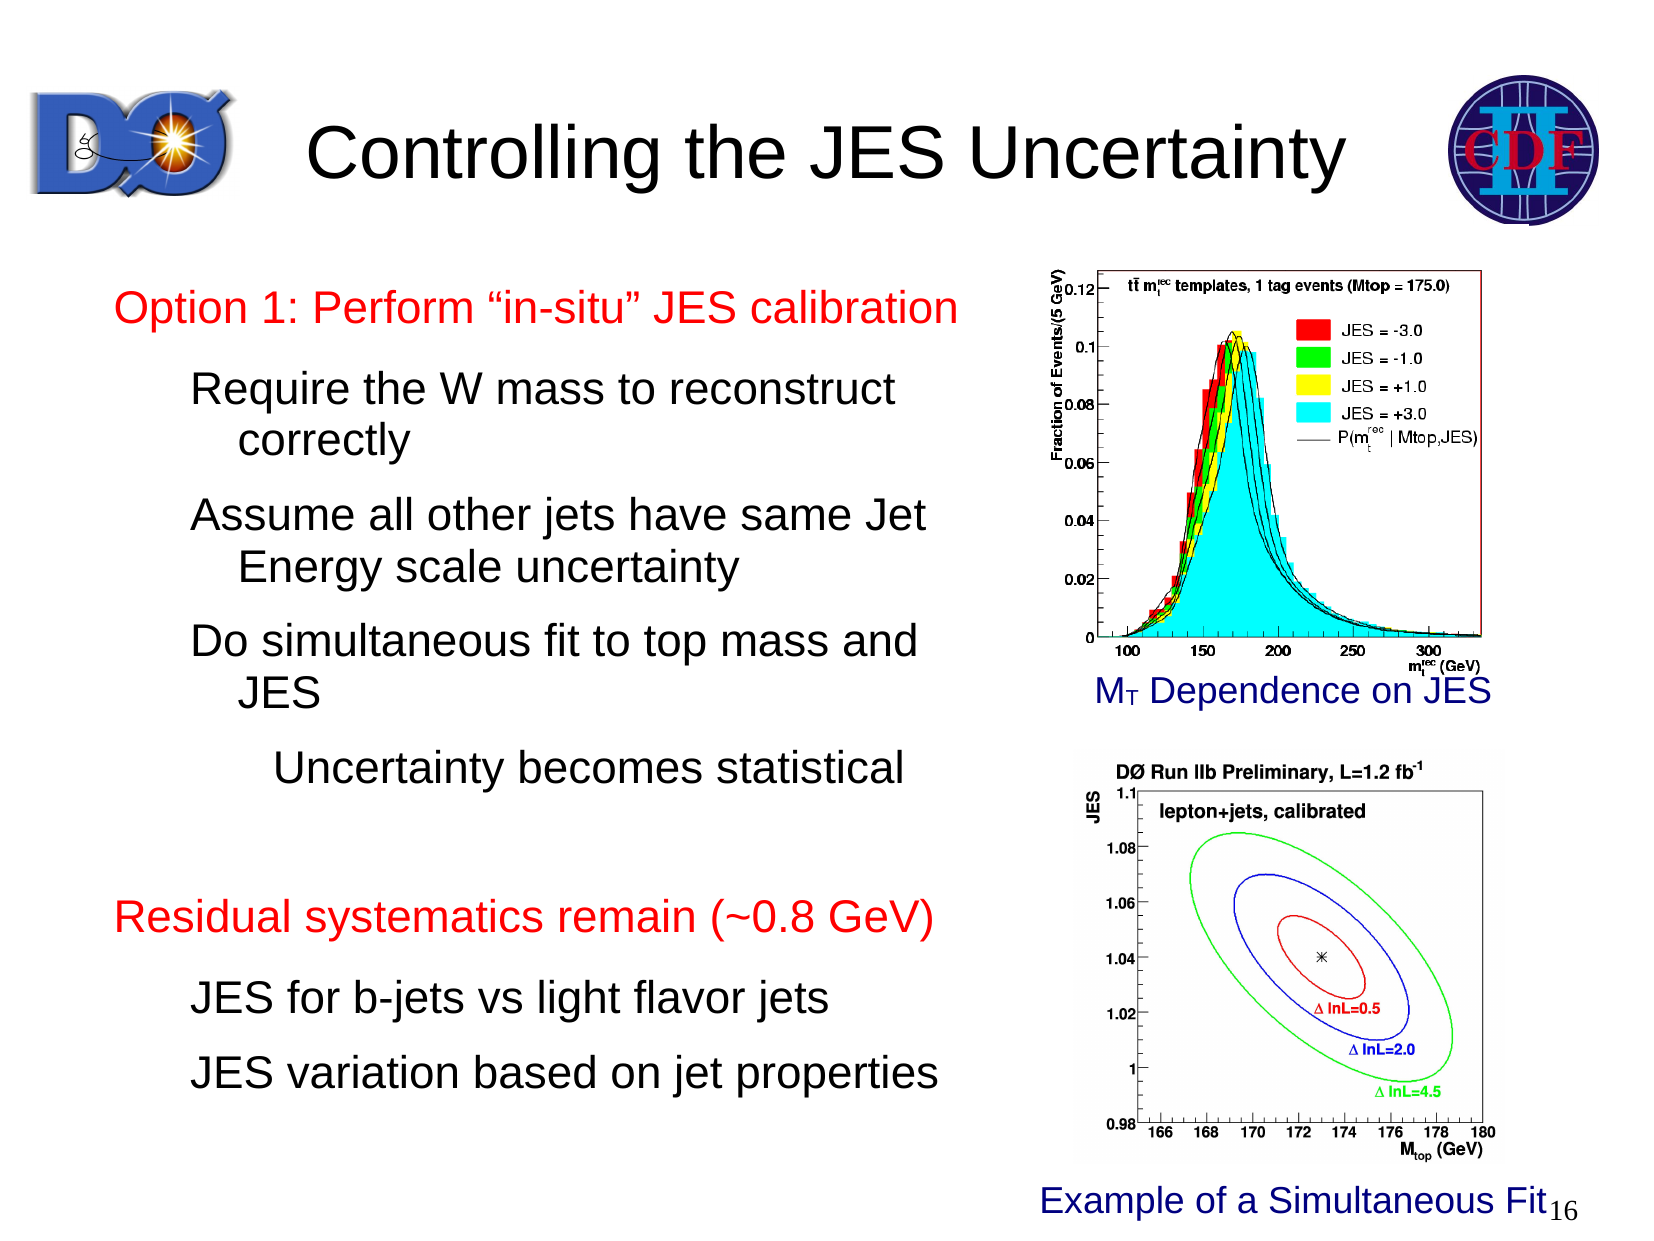

# Controlling the JES Uncertainty
Option 1: Perform “in-situ” JES calibration
Require the W mass to reconstruct correctly
Assume all other jets have same Jet Energy scale uncertainty
Do simultaneous fit to top mass and JES
Uncertainty becomes statistical
Residual systematics remain (~0.8 GeV)
JES for b-jets vs light flavor jets
JES variation based on jet properties
MT Dependence on JES
Example of a Simultaneous Fit
16